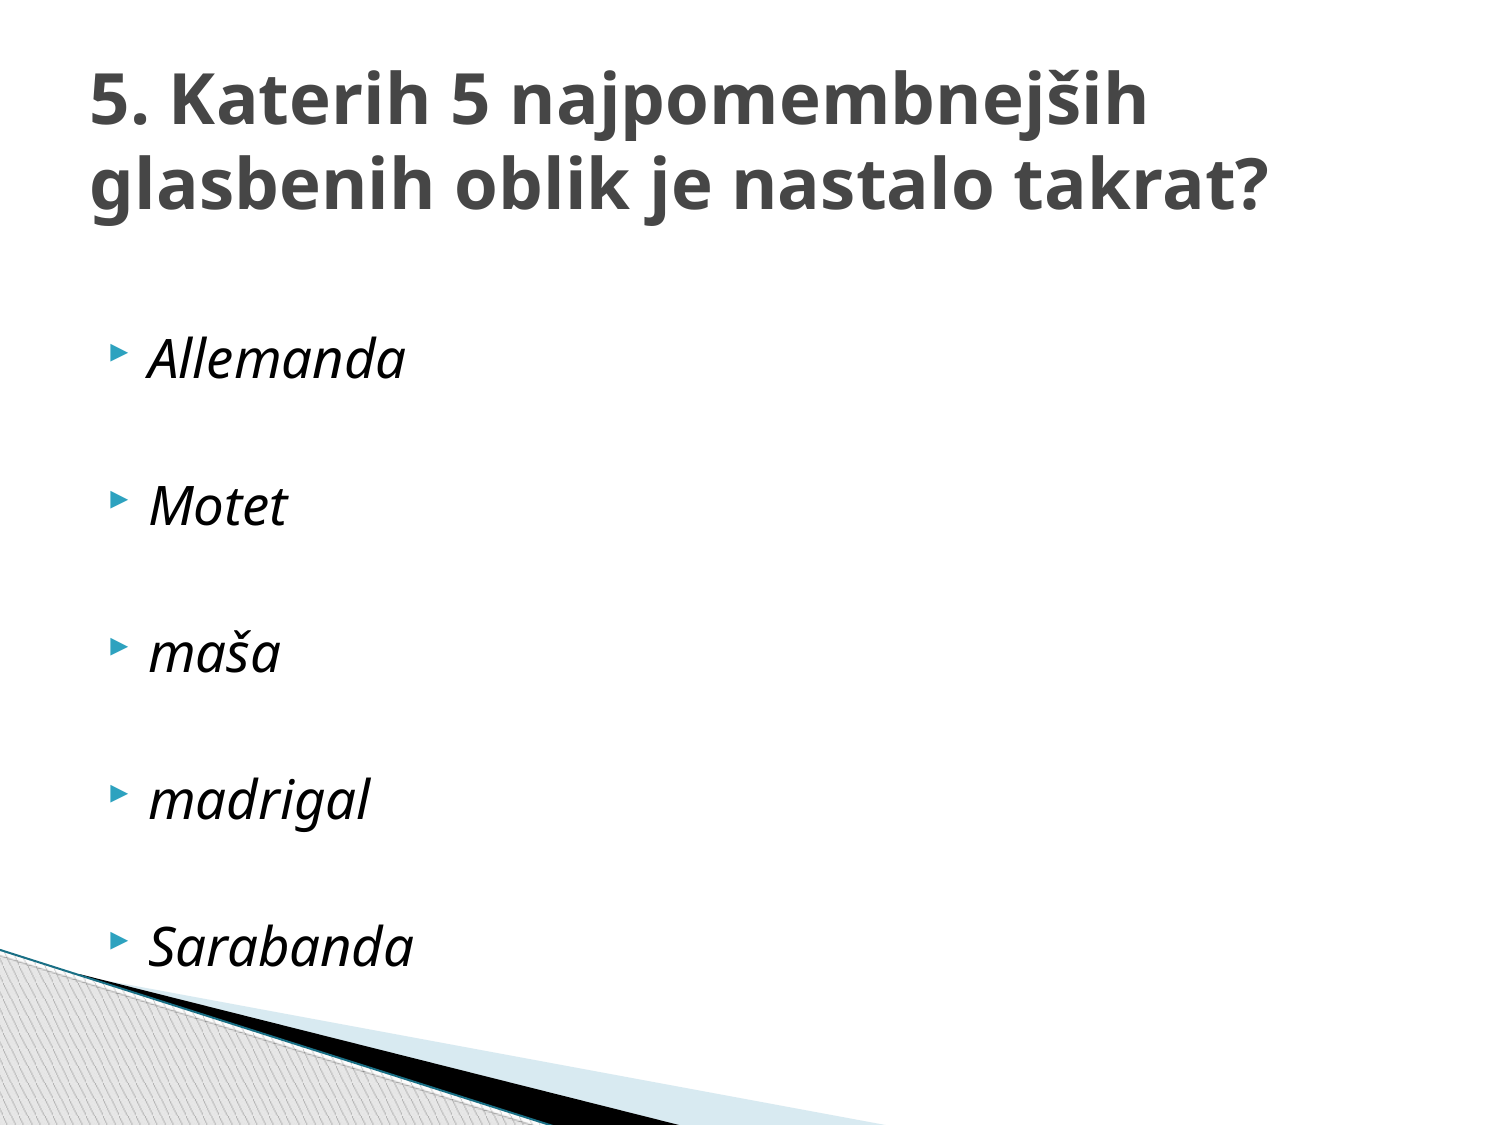

5. Katerih 5 najpomembnejših glasbenih oblik je nastalo takrat?
# Allemanda
Motet
maša
madrigal
Sarabanda